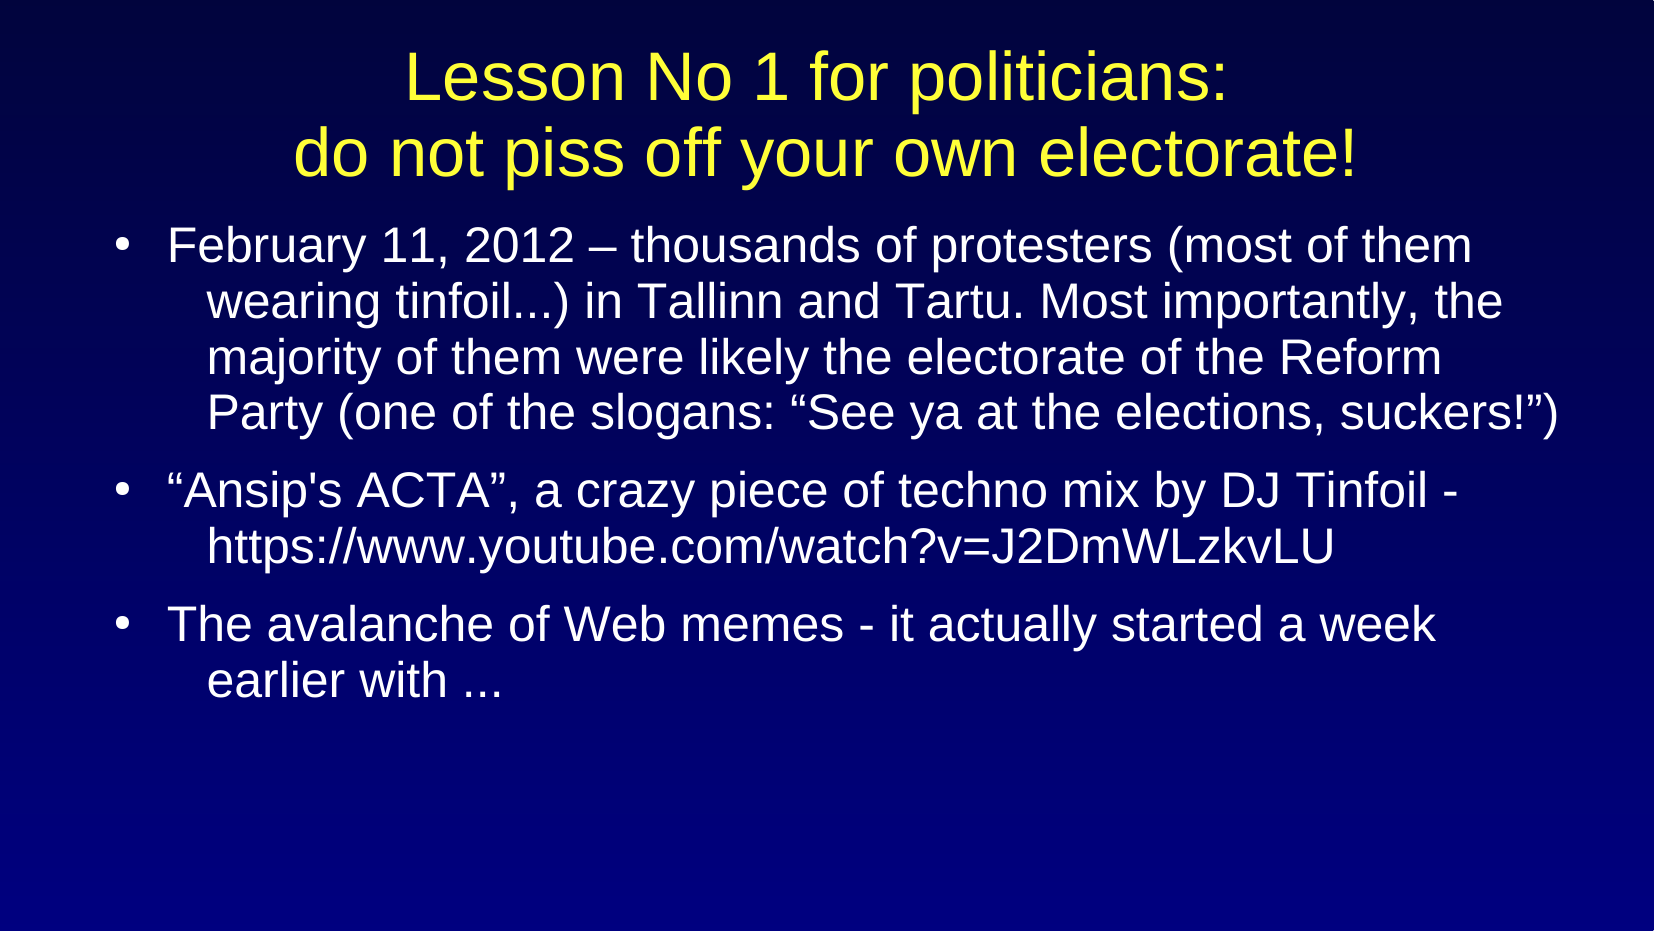

# Lesson No 1 for politicians:
do not piss off your own electorate!
February 11, 2012 – thousands of protesters (most of them wearing tinfoil...) in Tallinn and Tartu. Most importantly, the majority of them were likely the electorate of the Reform Party (one of the slogans: “See ya at the elections, suckers!”)
“Ansip's ACTA”, a crazy piece of techno mix by DJ Tinfoil -https://www.youtube.com/watch?v=J2DmWLzkvLU
The avalanche of Web memes - it actually started a week earlier with ...